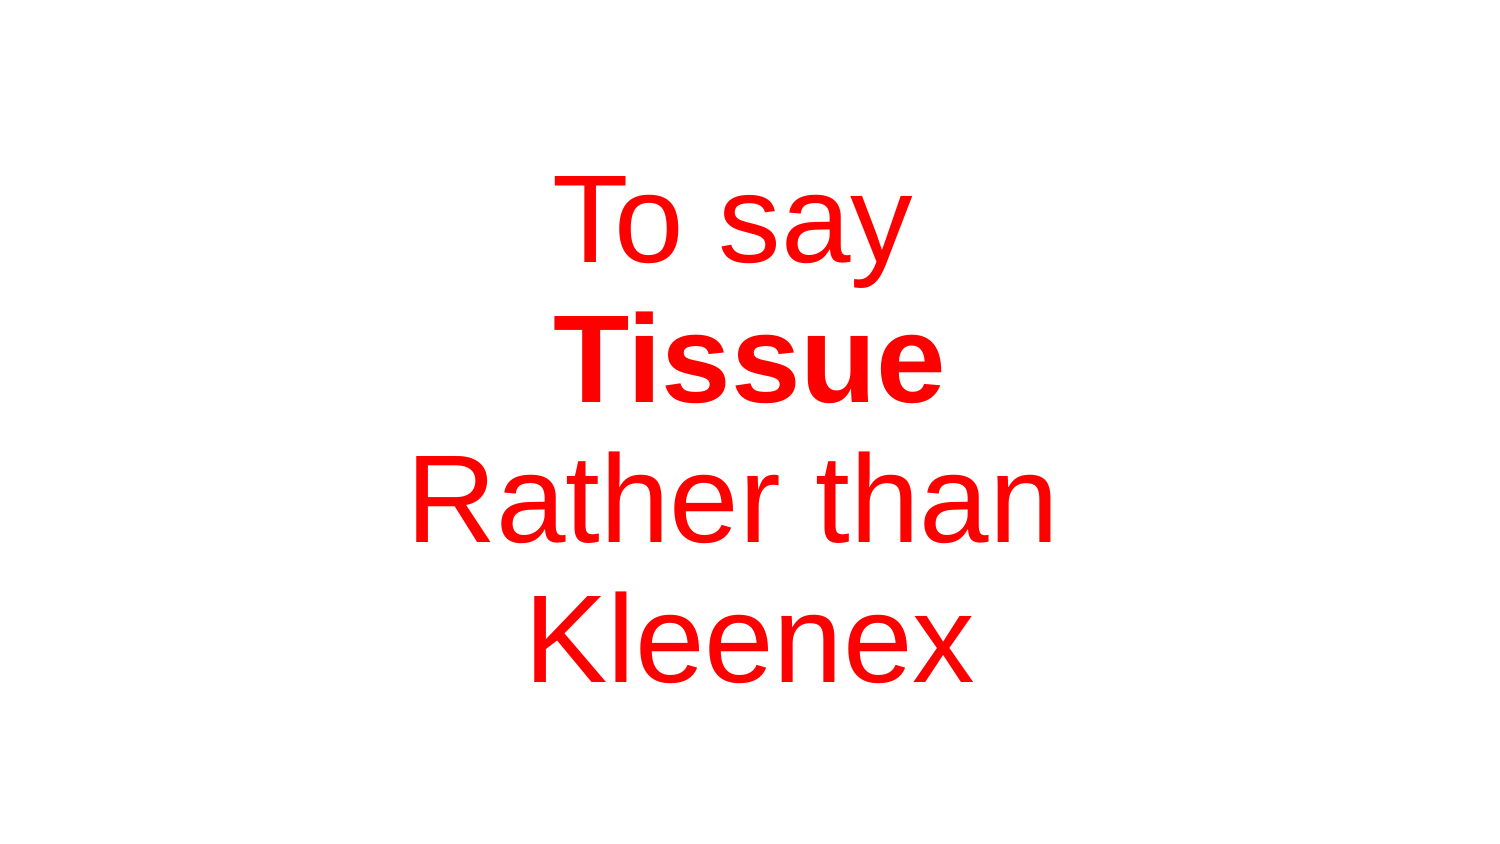

# To say Tissue Rather than Kleenex